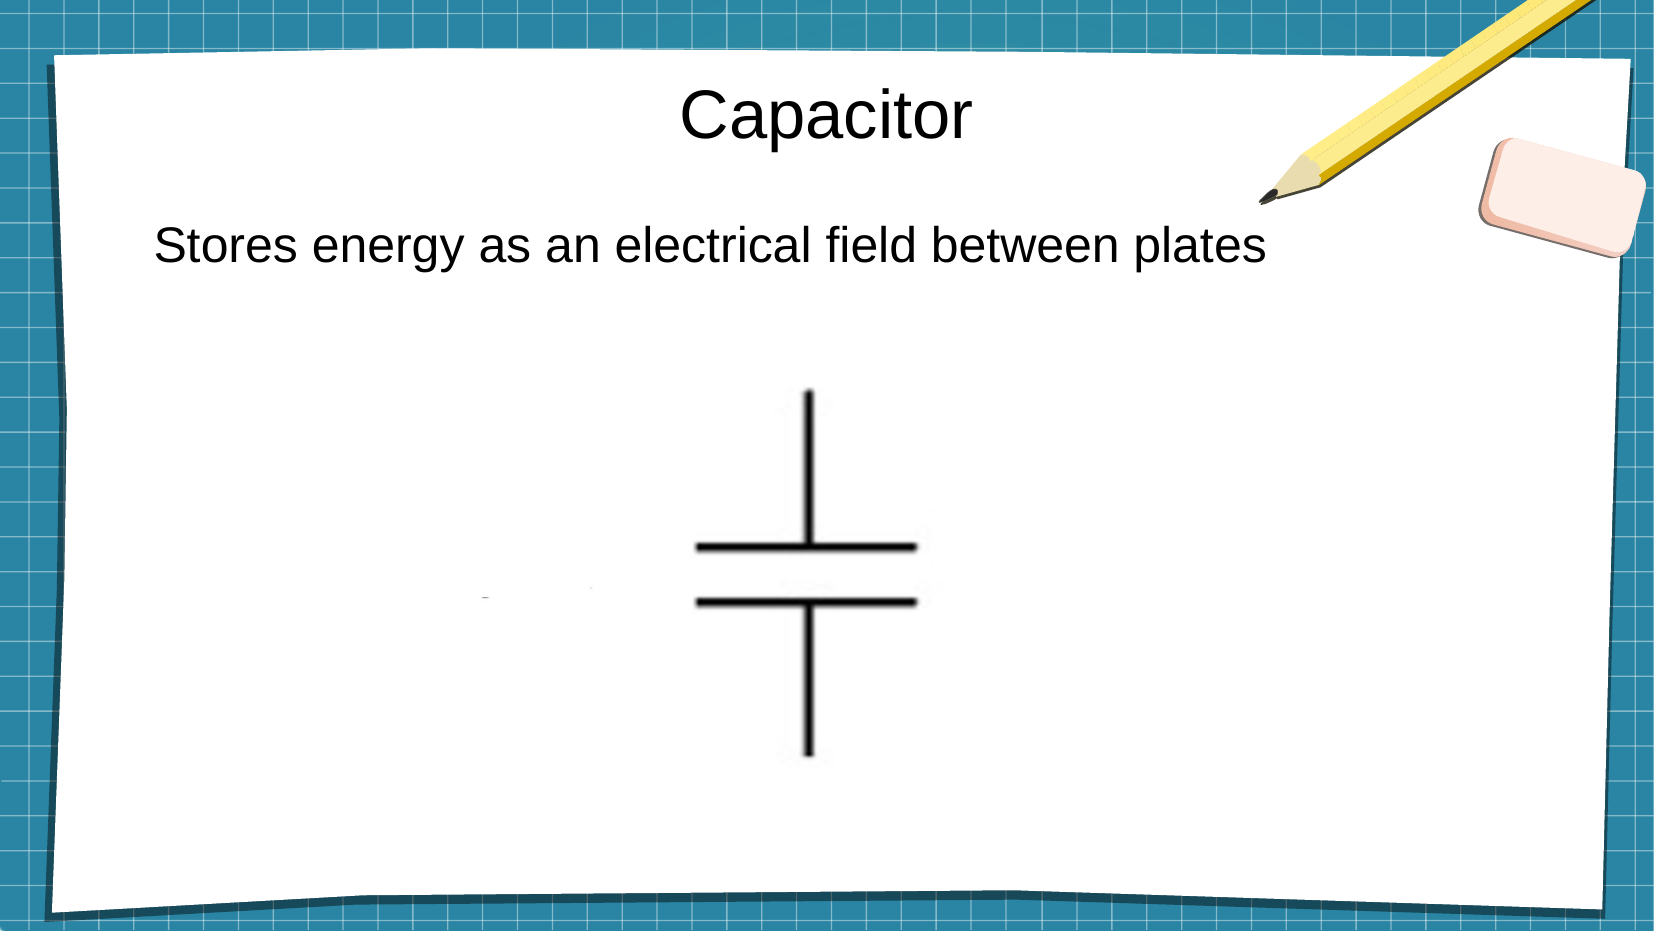

# Capacitor
Stores energy as an electrical field between plates